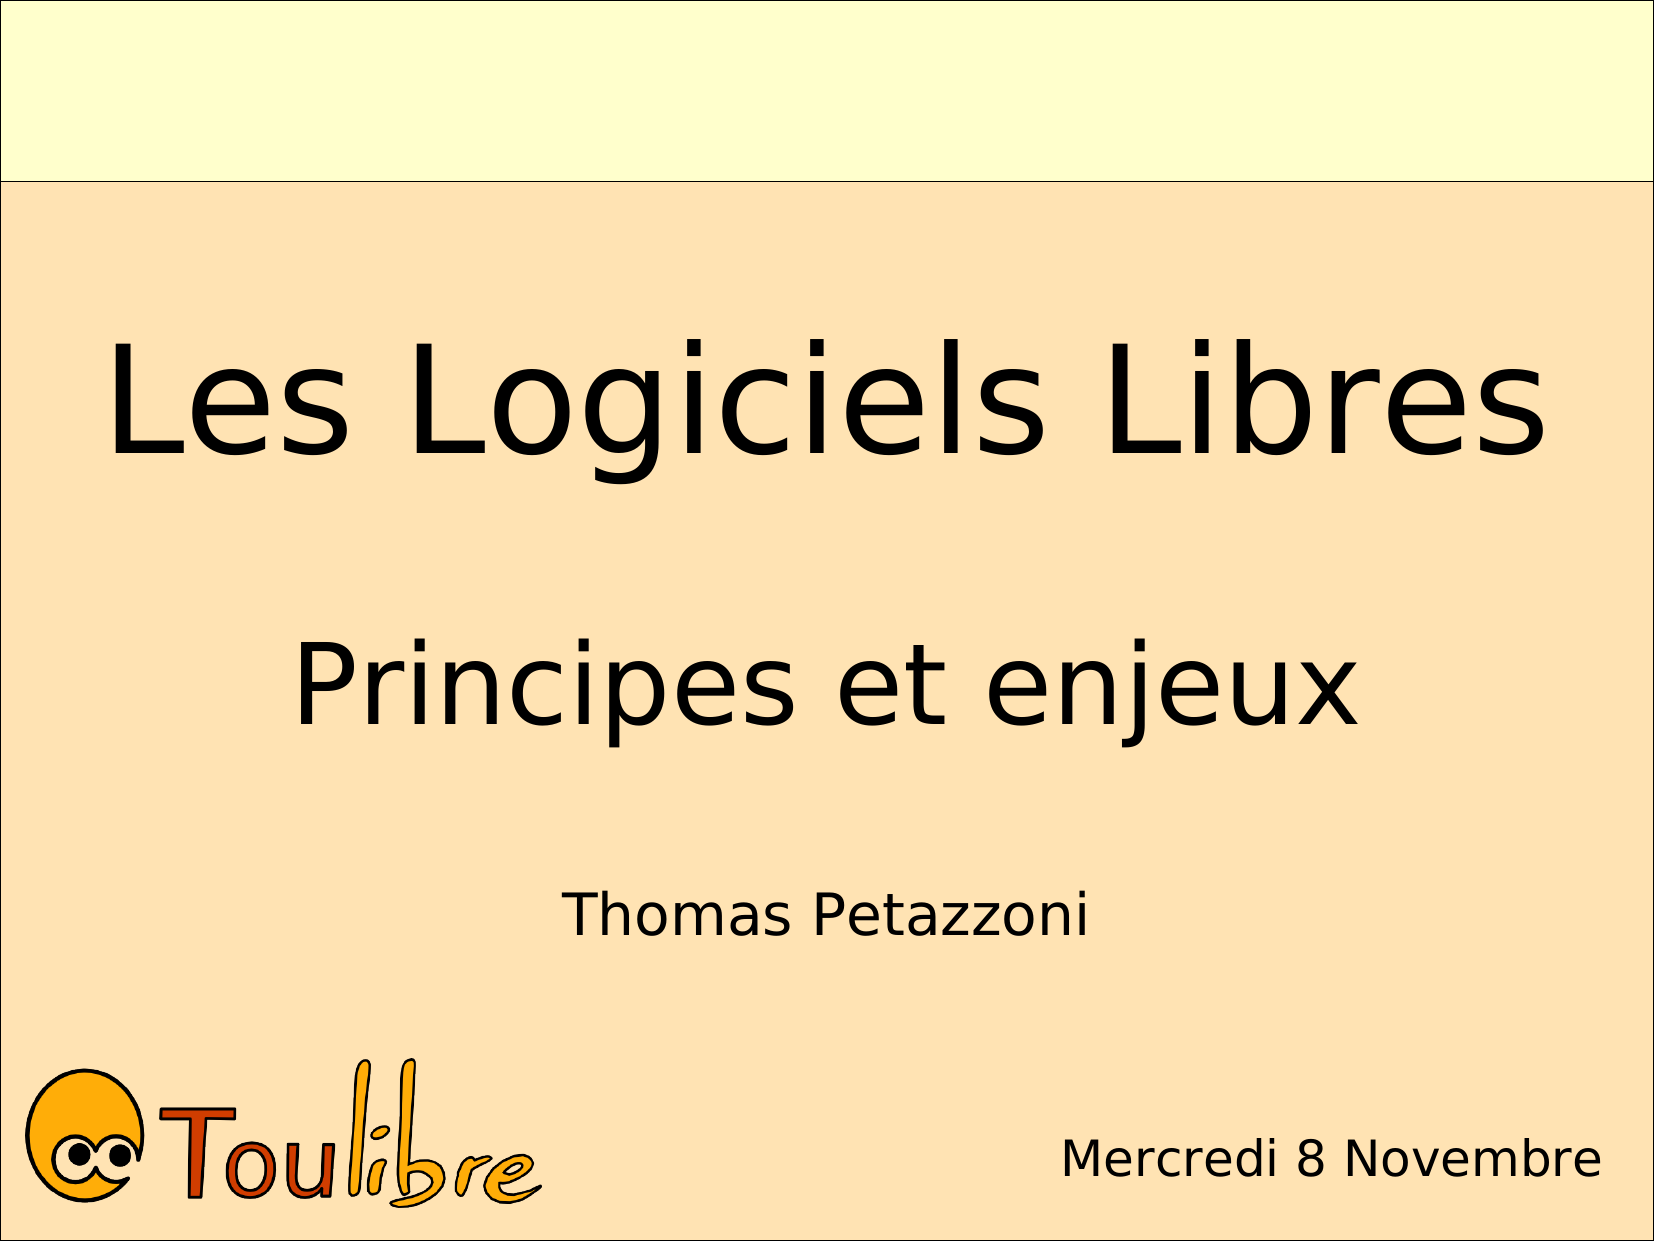

Les Logiciels Libres
Principes et enjeux
Thomas Petazzoni
Mercredi 8 Novembre